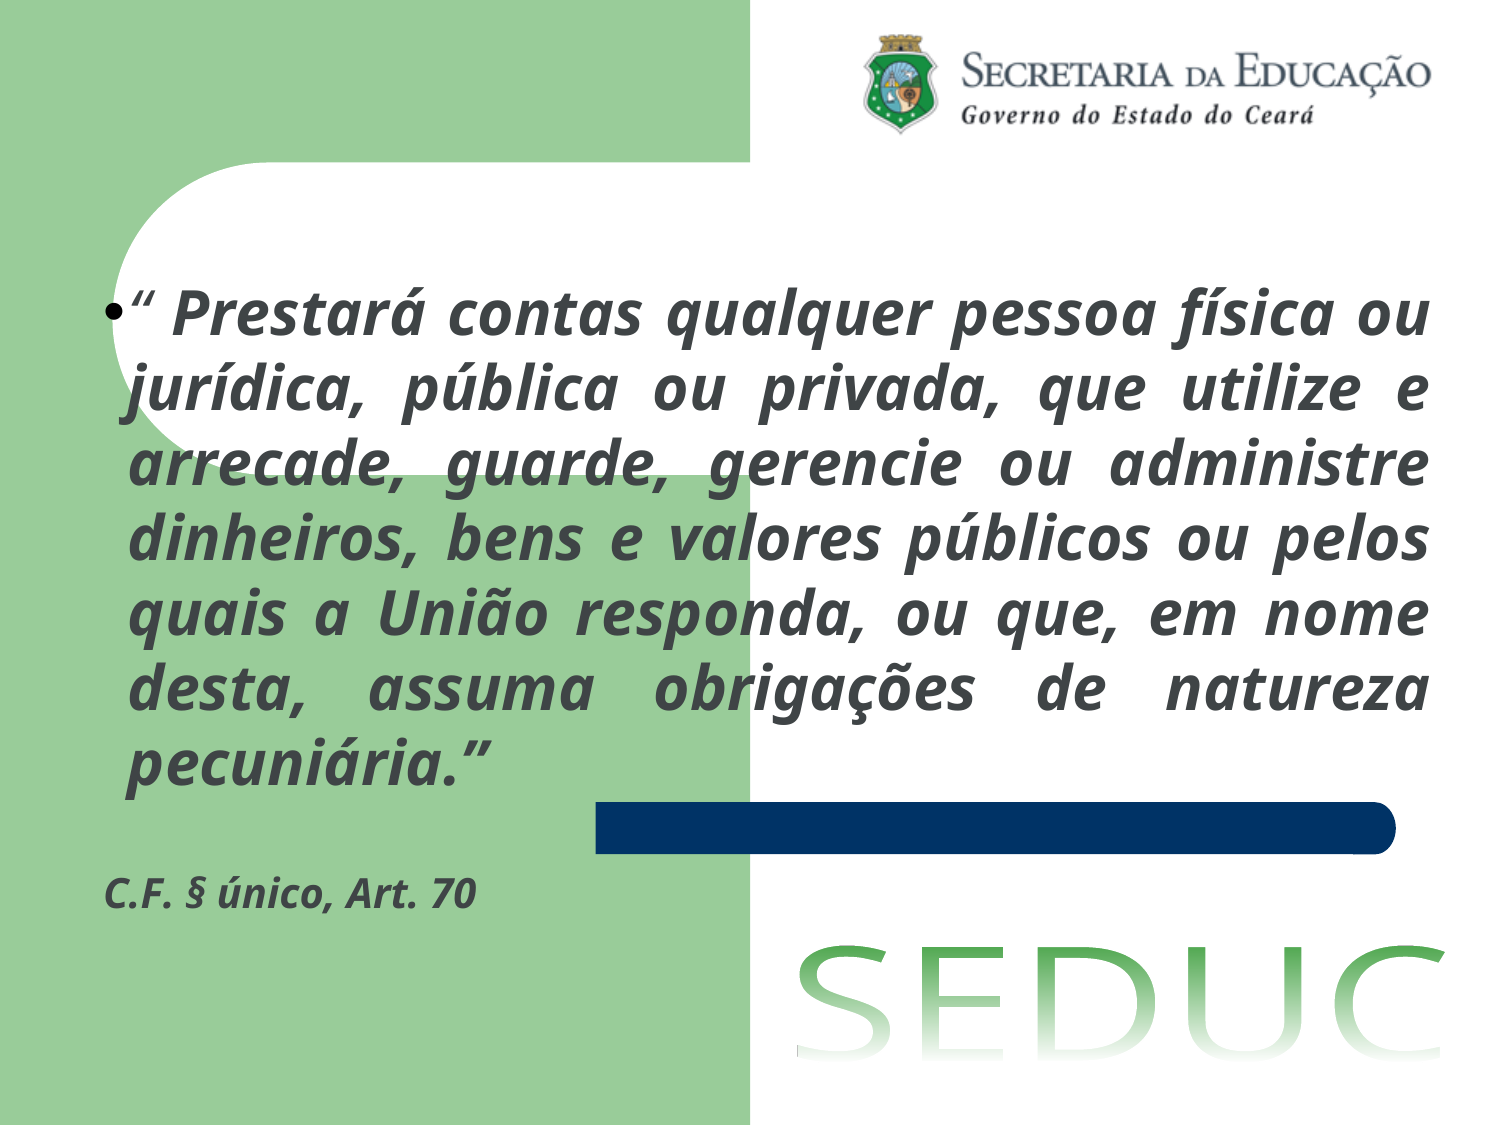

“ Prestará contas qualquer pessoa física ou jurídica, pública ou privada, que utilize e arrecade, guarde, gerencie ou administre dinheiros, bens e valores públicos ou pelos quais a União responda, ou que, em nome desta, assuma obrigações de natureza pecuniária.”
C.F. § único, Art. 70
SEDUC